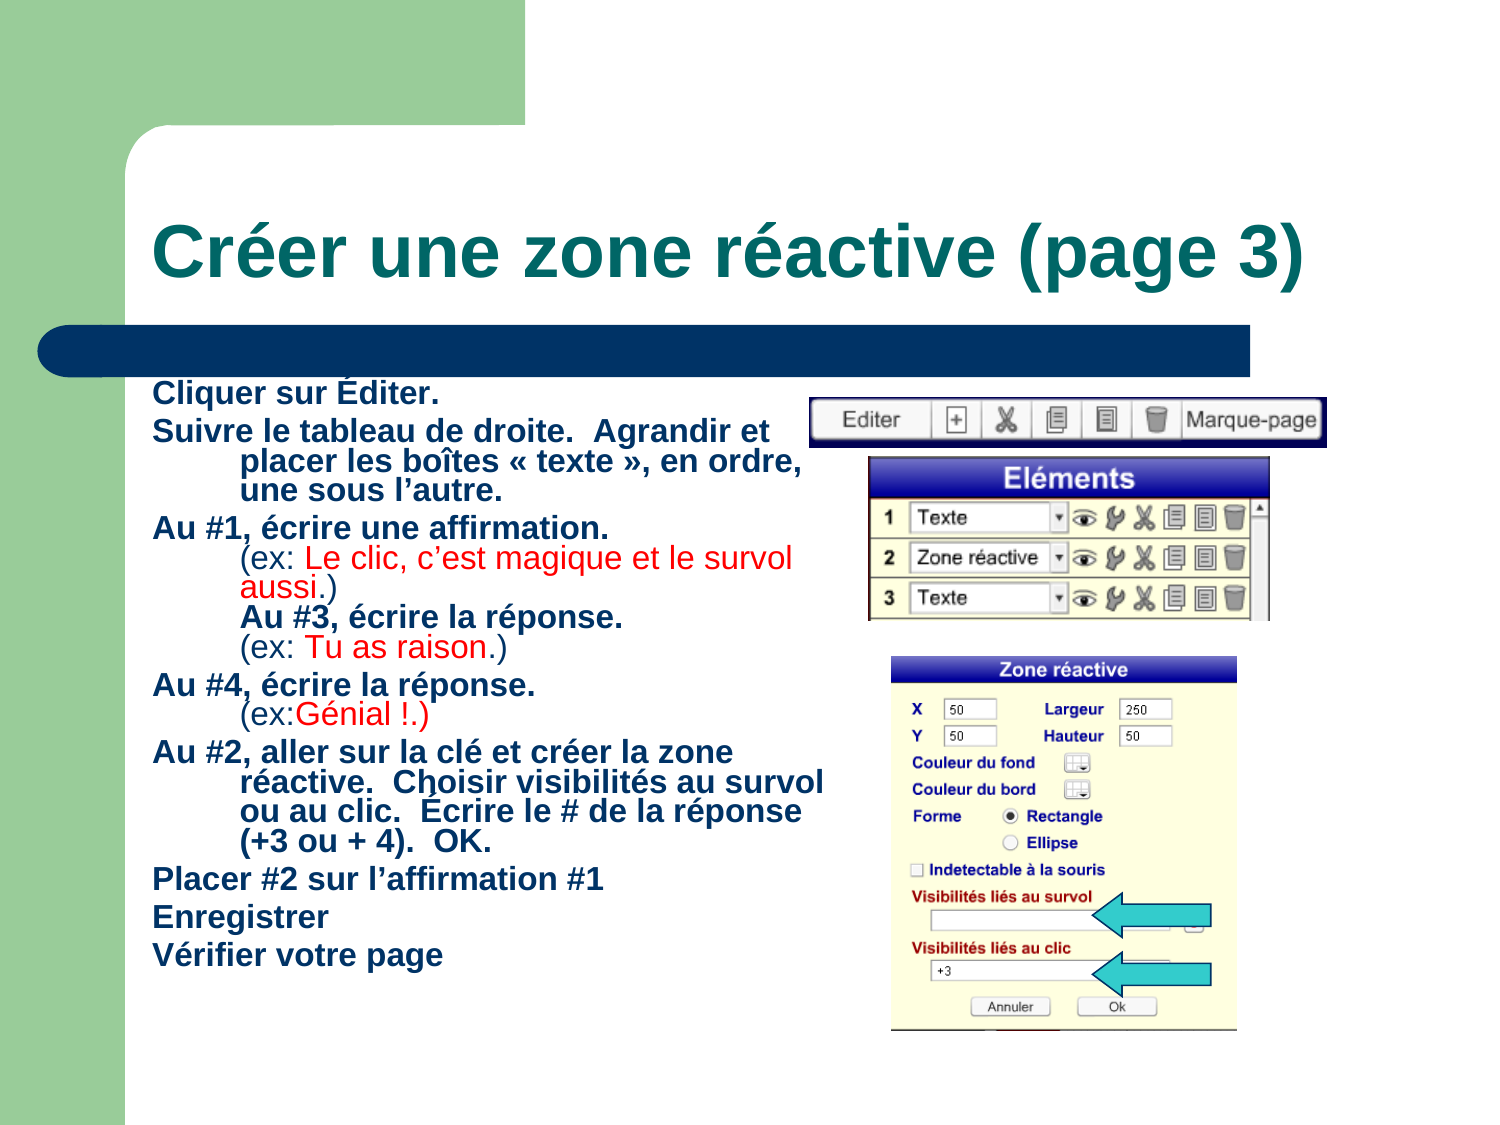

# Créer une zone réactive (page 3)
Cliquer sur Éditer.
Suivre le tableau de droite. Agrandir et placer les boîtes « texte », en ordre, une sous l’autre.
Au #1, écrire une affirmation.
(ex: Le clic, c’est magique et le survol aussi.)
Au #3, écrire la réponse.
(ex: Tu as raison.)
Au #4, écrire la réponse.
(ex:Génial !.)
Au #2, aller sur la clé et créer la zone réactive. Choisir visibilités au survol ou au clic. Écrire le # de la réponse (+3 ou + 4). OK.
Placer #2 sur l’affirmation #1
Enregistrer
Vérifier votre page